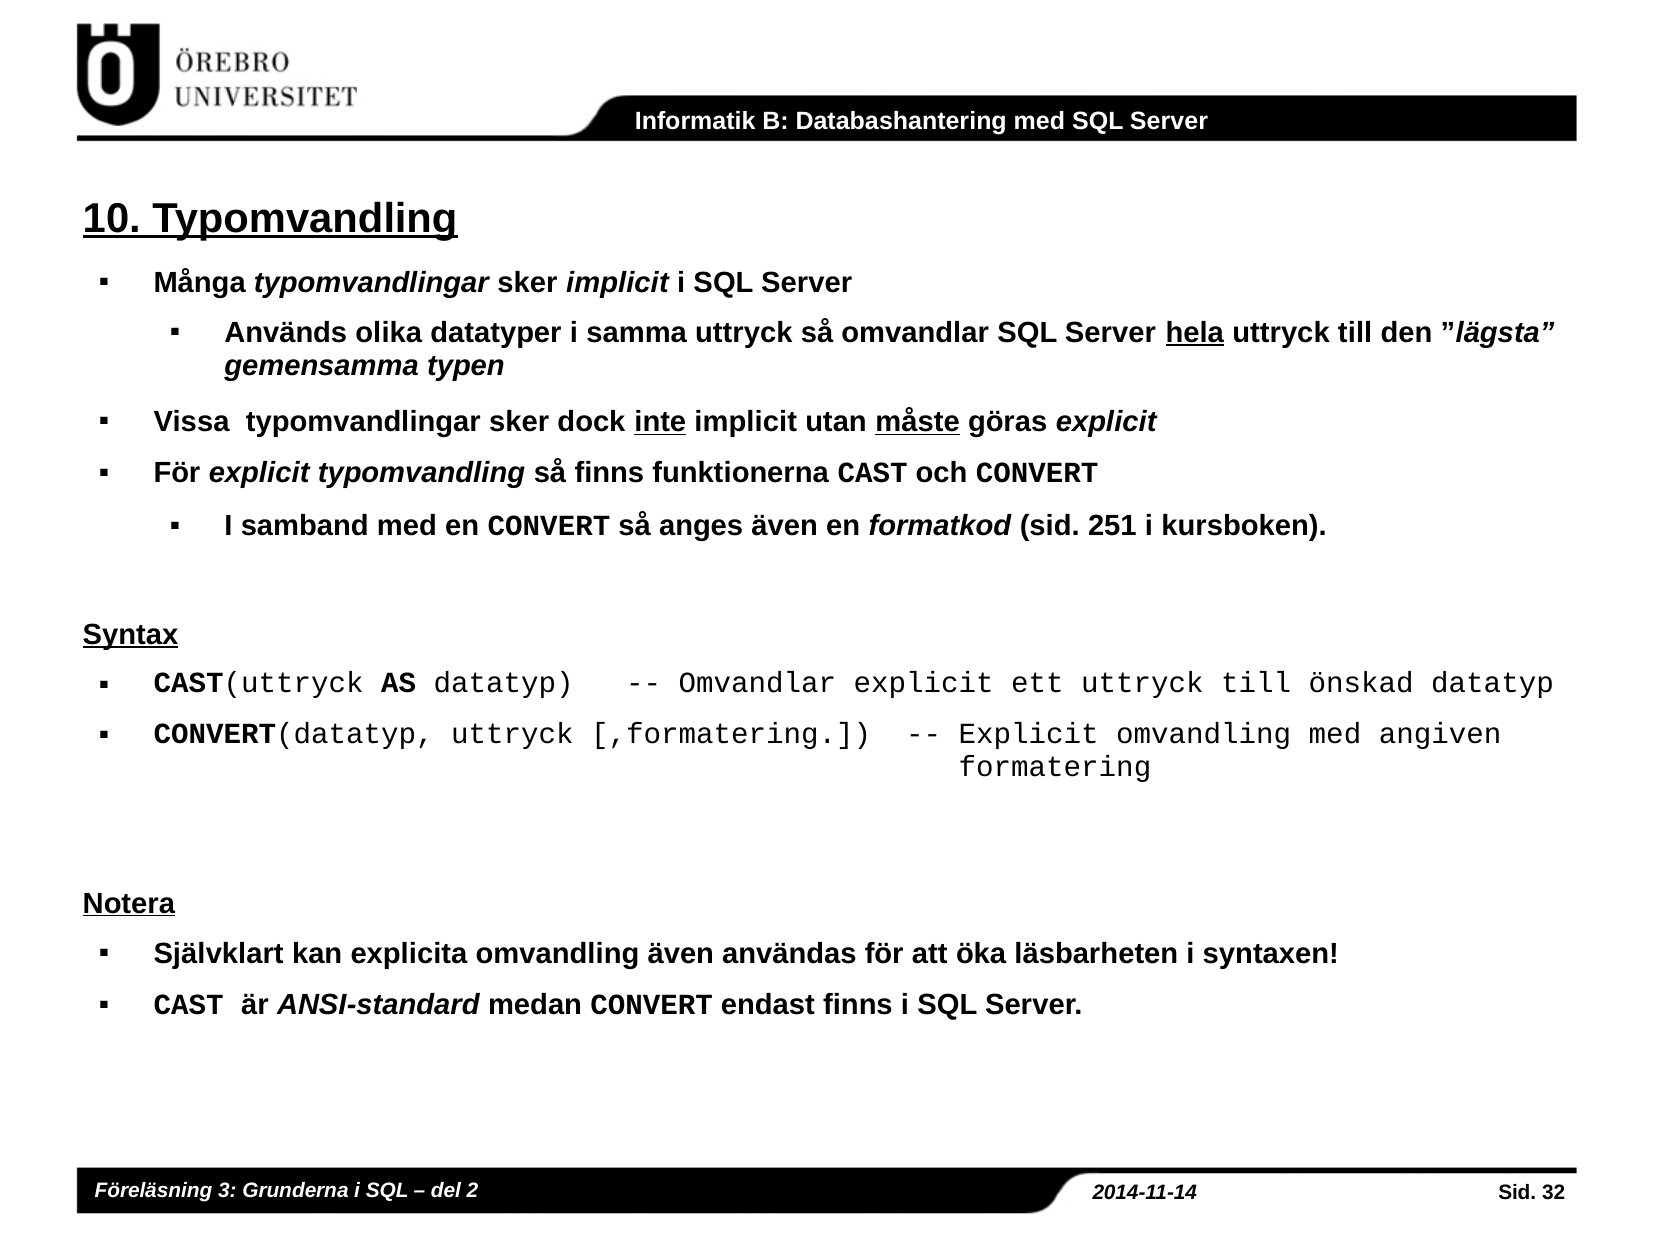

# 10. Typomvandling
Många typomvandlingar sker implicit i SQL Server
Används olika datatyper i samma uttryck så omvandlar SQL Server hela uttryck till den ”lägsta” gemensamma typen
Vissa typomvandlingar sker dock inte implicit utan måste göras explicit
För explicit typomvandling så finns funktionerna CAST och CONVERT
I samband med en CONVERT så anges även en formatkod (sid. 251 i kursboken).
Syntax
CAST(uttryck AS datatyp) -- Omvandlar explicit ett uttryck till önskad datatyp
CONVERT(datatyp, uttryck [,formatering.]) -- Explicit omvandling med angiven formatering
Notera
Självklart kan explicita omvandling även användas för att öka läsbarheten i syntaxen!
CAST är ANSI-standard medan CONVERT endast finns i SQL Server.
Föreläsning 3: Grunderna i SQL – del 2
2014-11-14
32